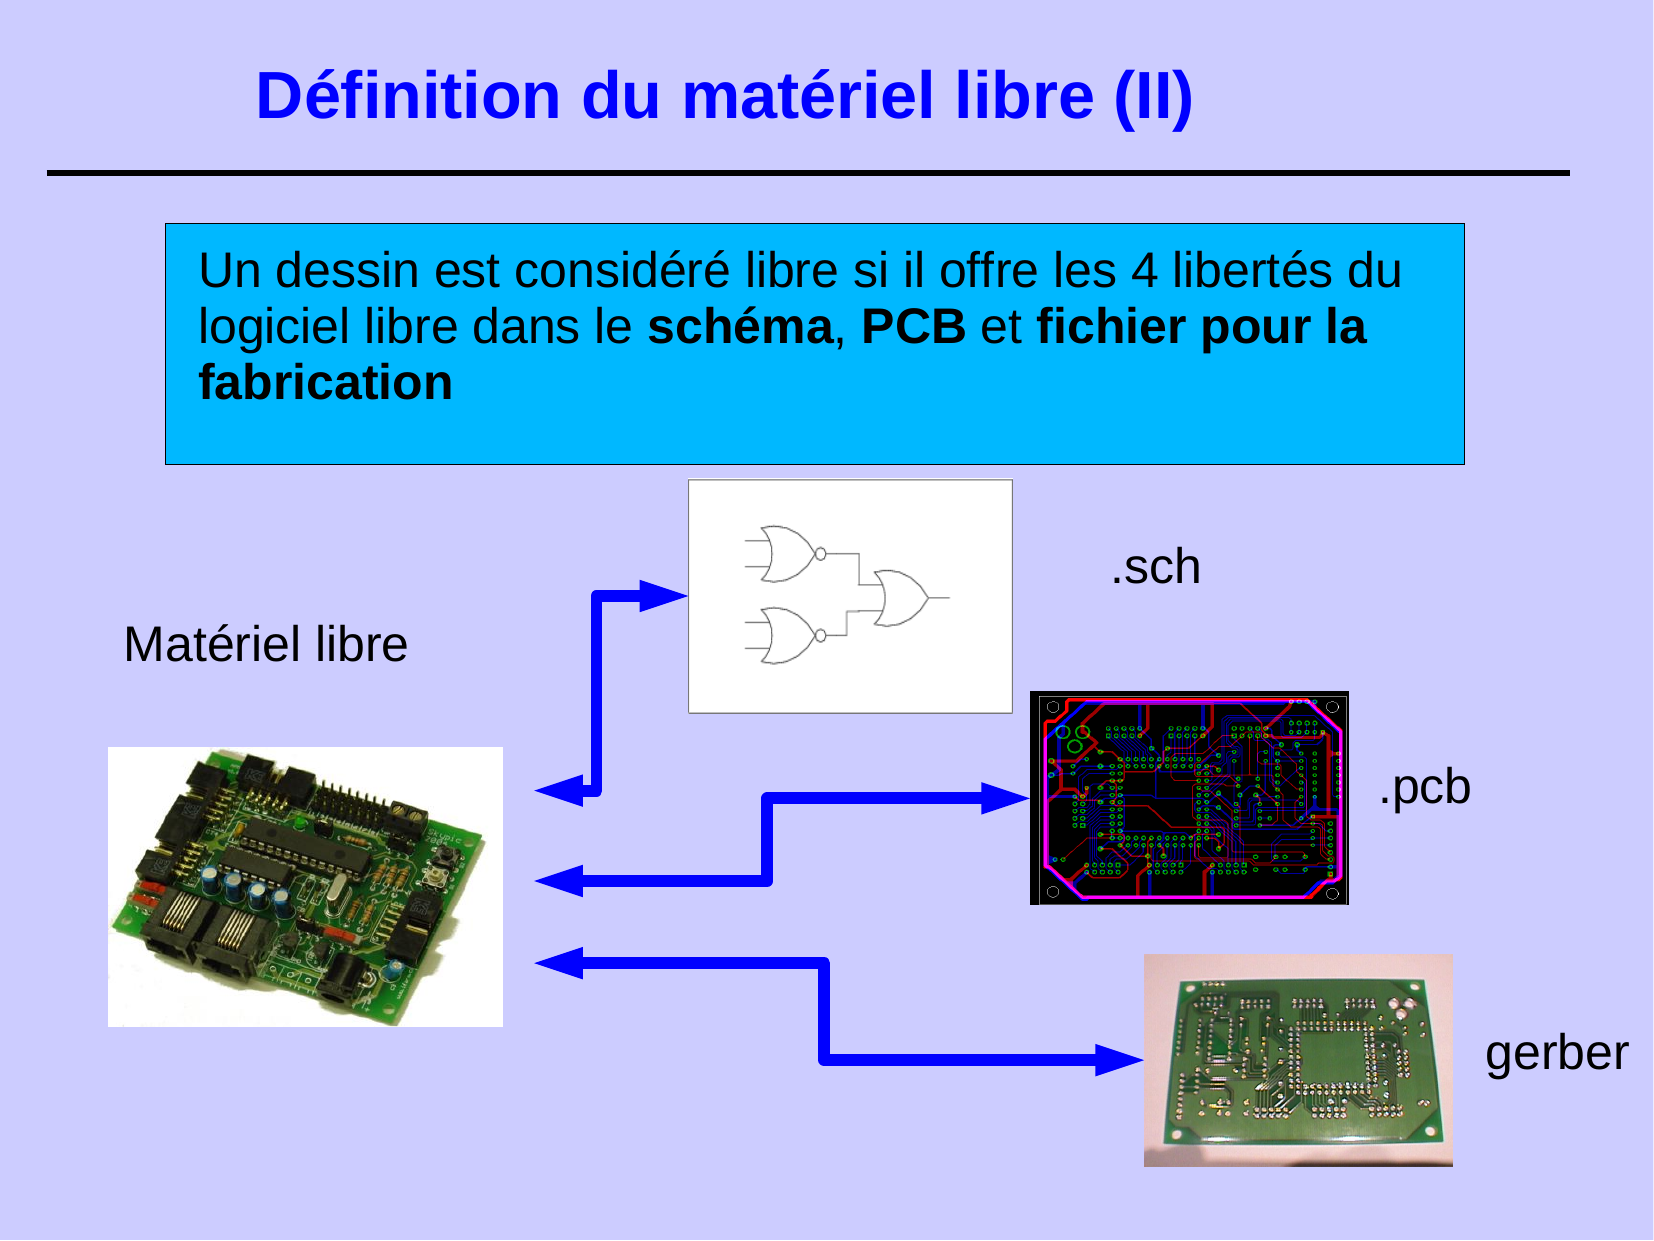

# Définition du matériel libre (II)
Un dessin est considéré libre si il offre les 4 libertés du logiciel libre dans le schéma, PCB et fichier pour la fabrication
.sch
Matériel libre
.pcb
gerber